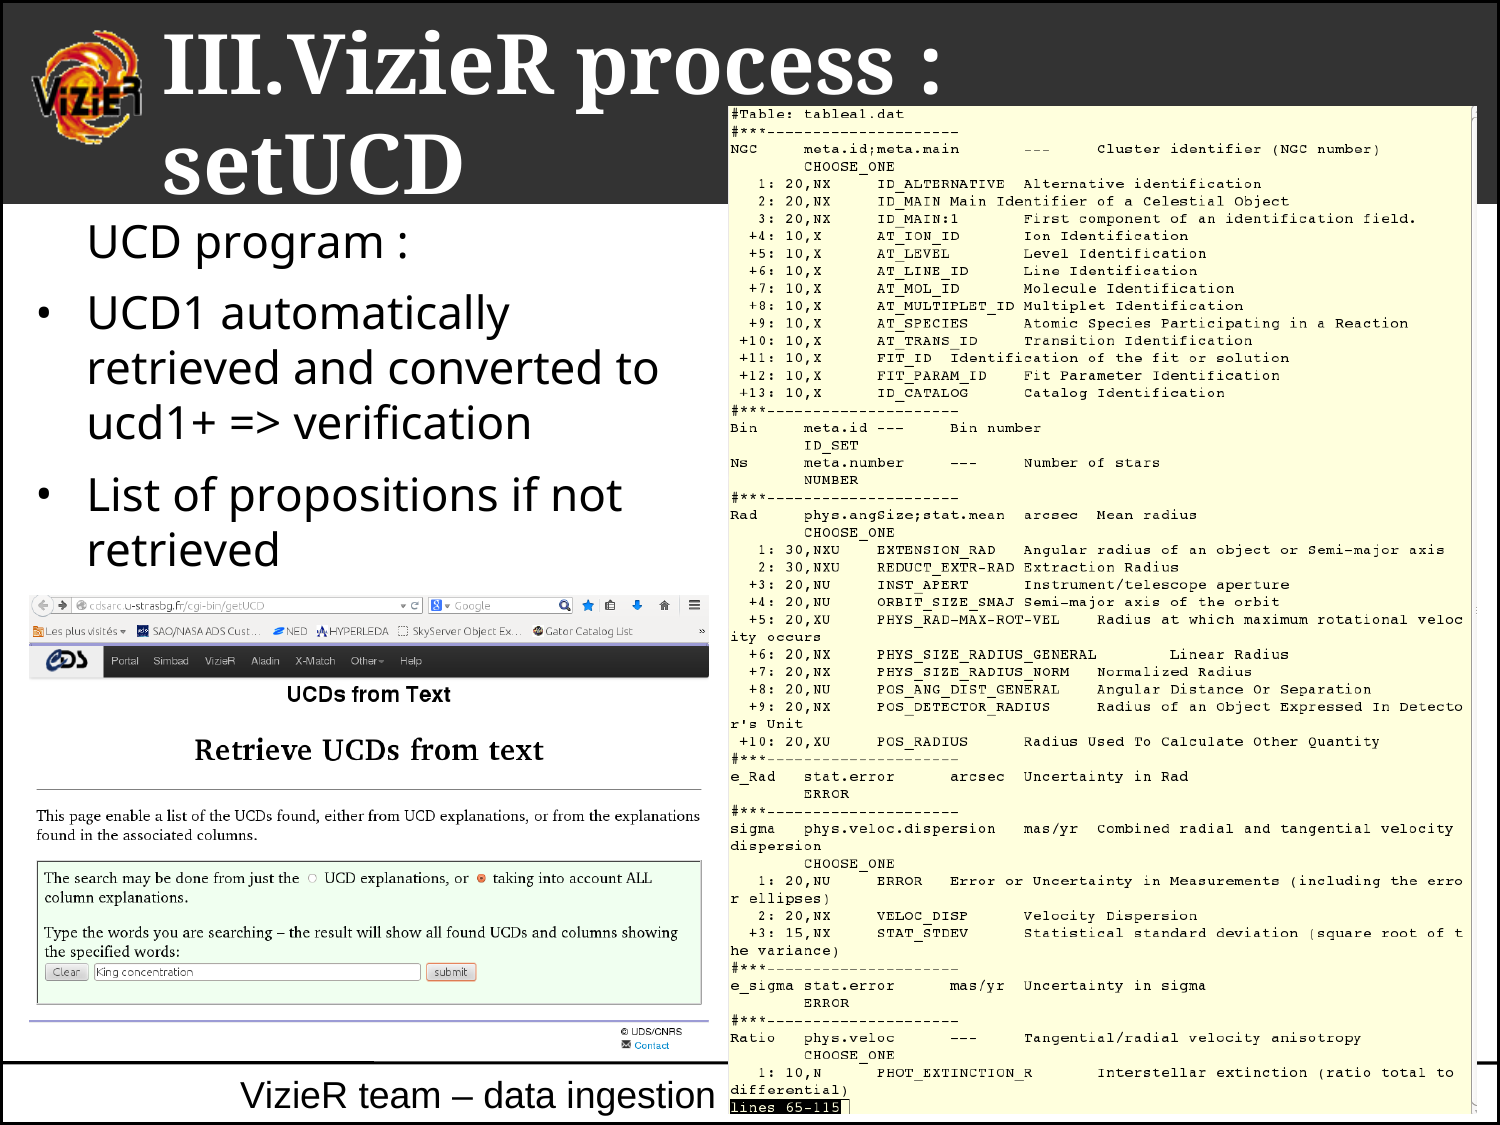

# III.VizieR process : setUCD
UCD program :
UCD1 automatically retrieved and converted to ucd1+ => verification
List of propositions if not retrieved